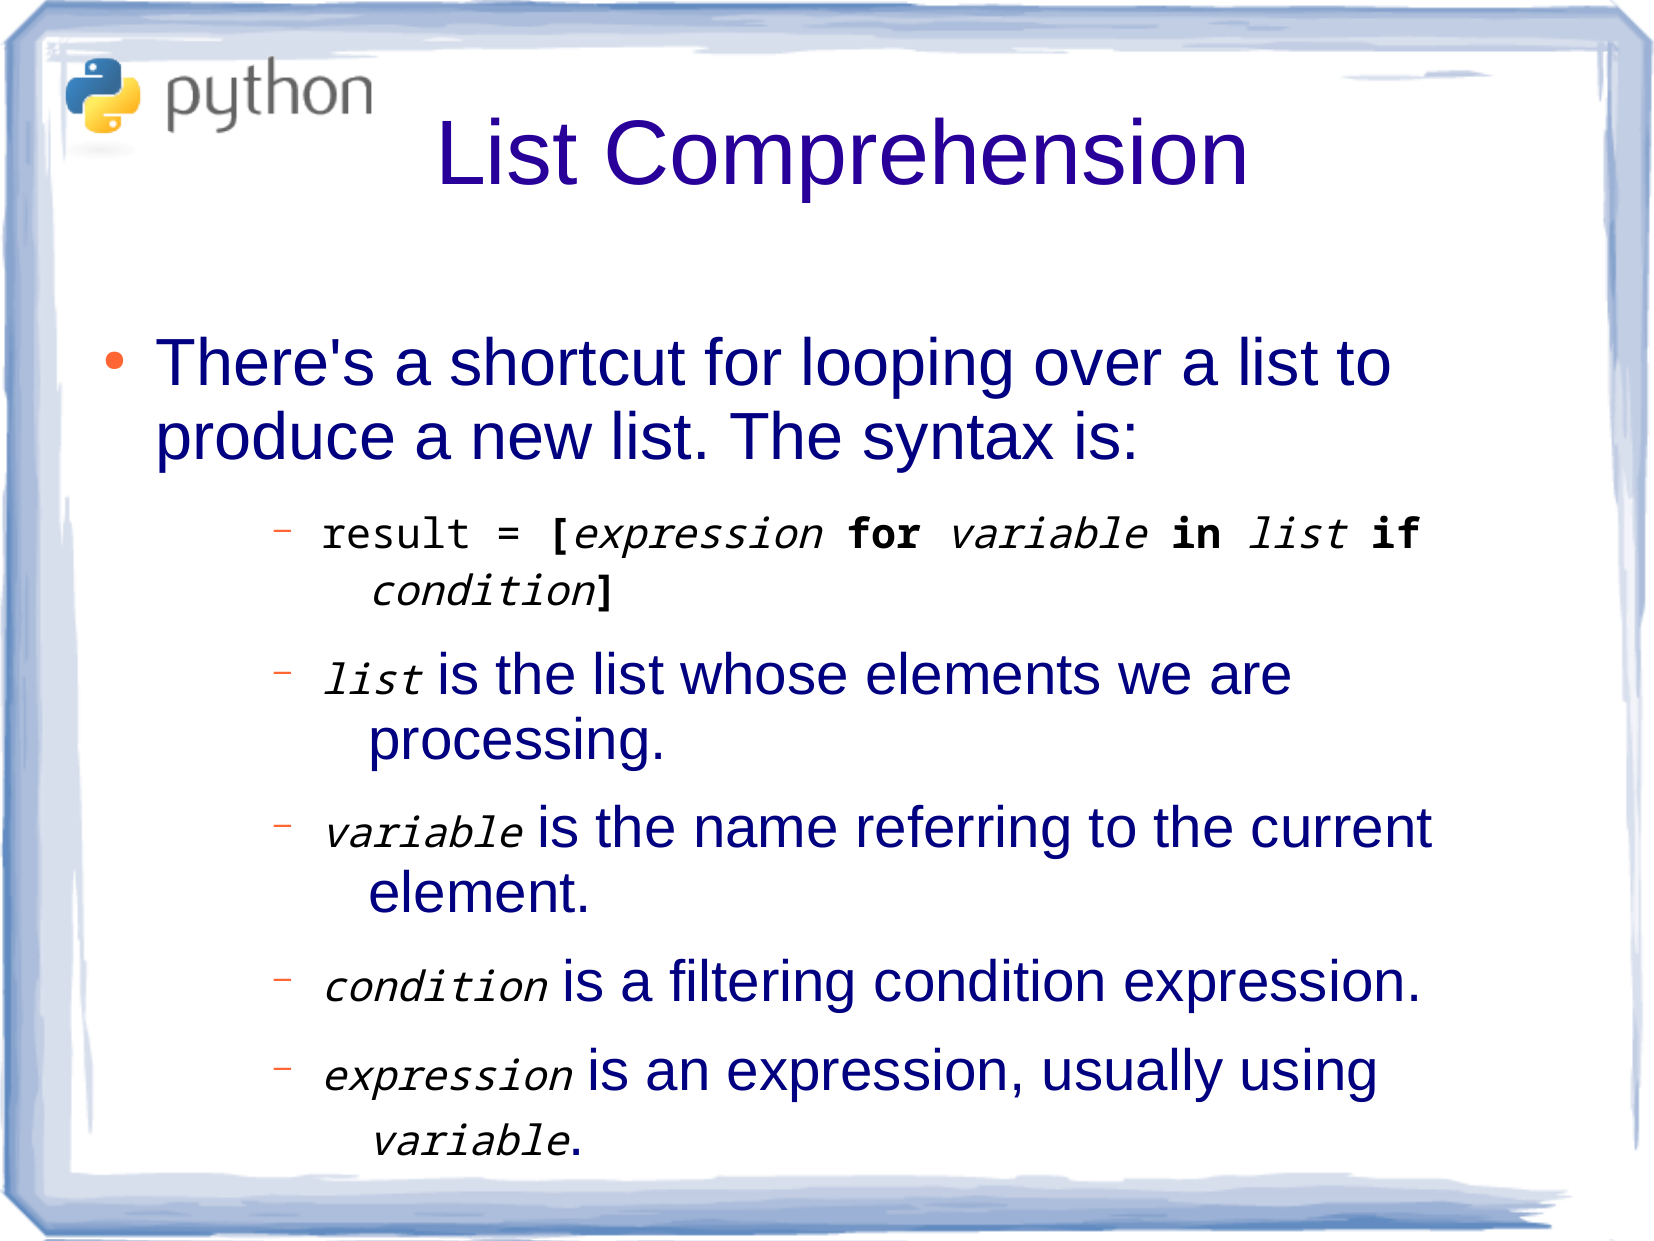

# List Comprehension
There's a shortcut for looping over a list to produce a new list. The syntax is:
result = [expression for variable in list if condition]
list is the list whose elements we are processing.
variable is the name referring to the current element.
condition is a filtering condition expression.
expression is an expression, usually using variable.